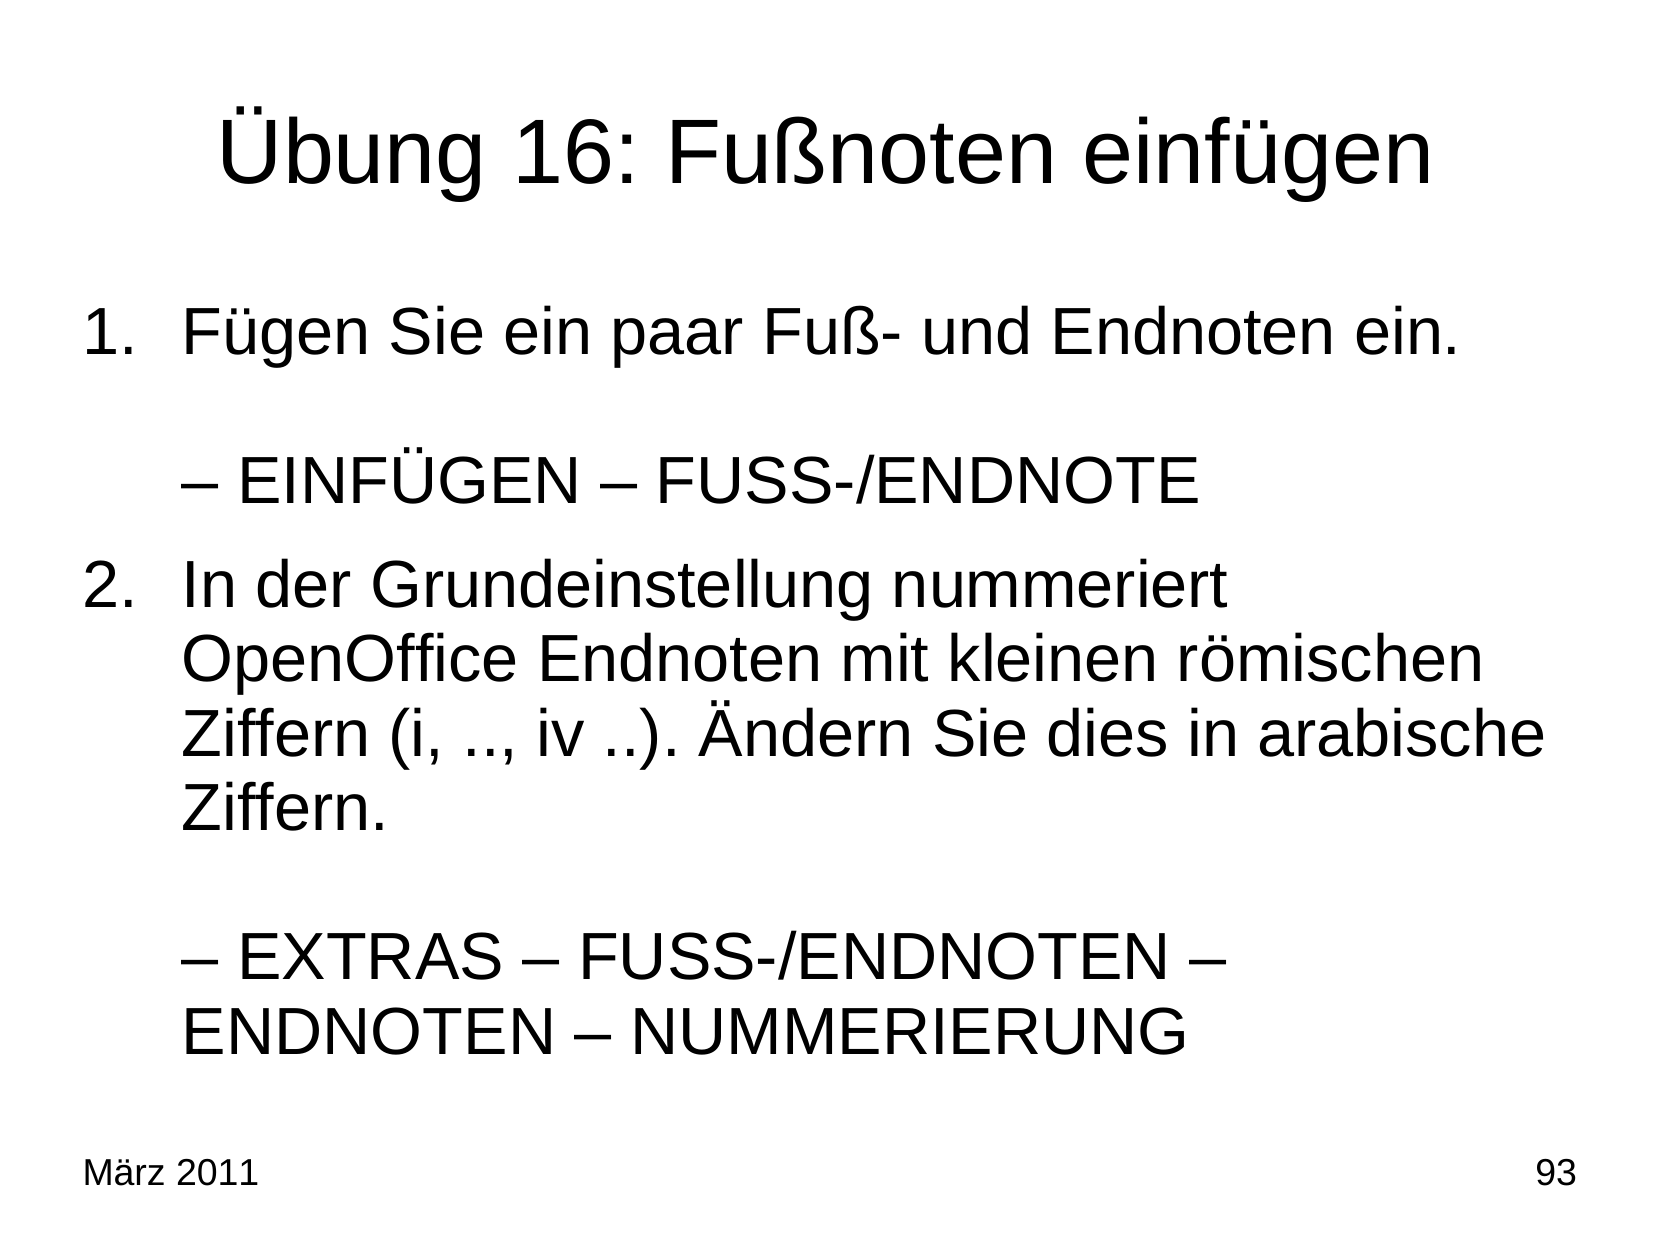

# Übung 16: Fußnoten einfügen
Fügen Sie ein paar Fuß- und Endnoten ein.
– EINFÜGEN – FUSS-/ENDNOTE
In der Grundeinstellung nummeriert OpenOffice Endnoten mit kleinen römischen Ziffern (i, .., iv ..). Ändern Sie dies in arabische Ziffern.
– EXTRAS – FUSS-/ENDNOTEN – ENDNOTEN – NUMMERIERUNG
März 2011
93